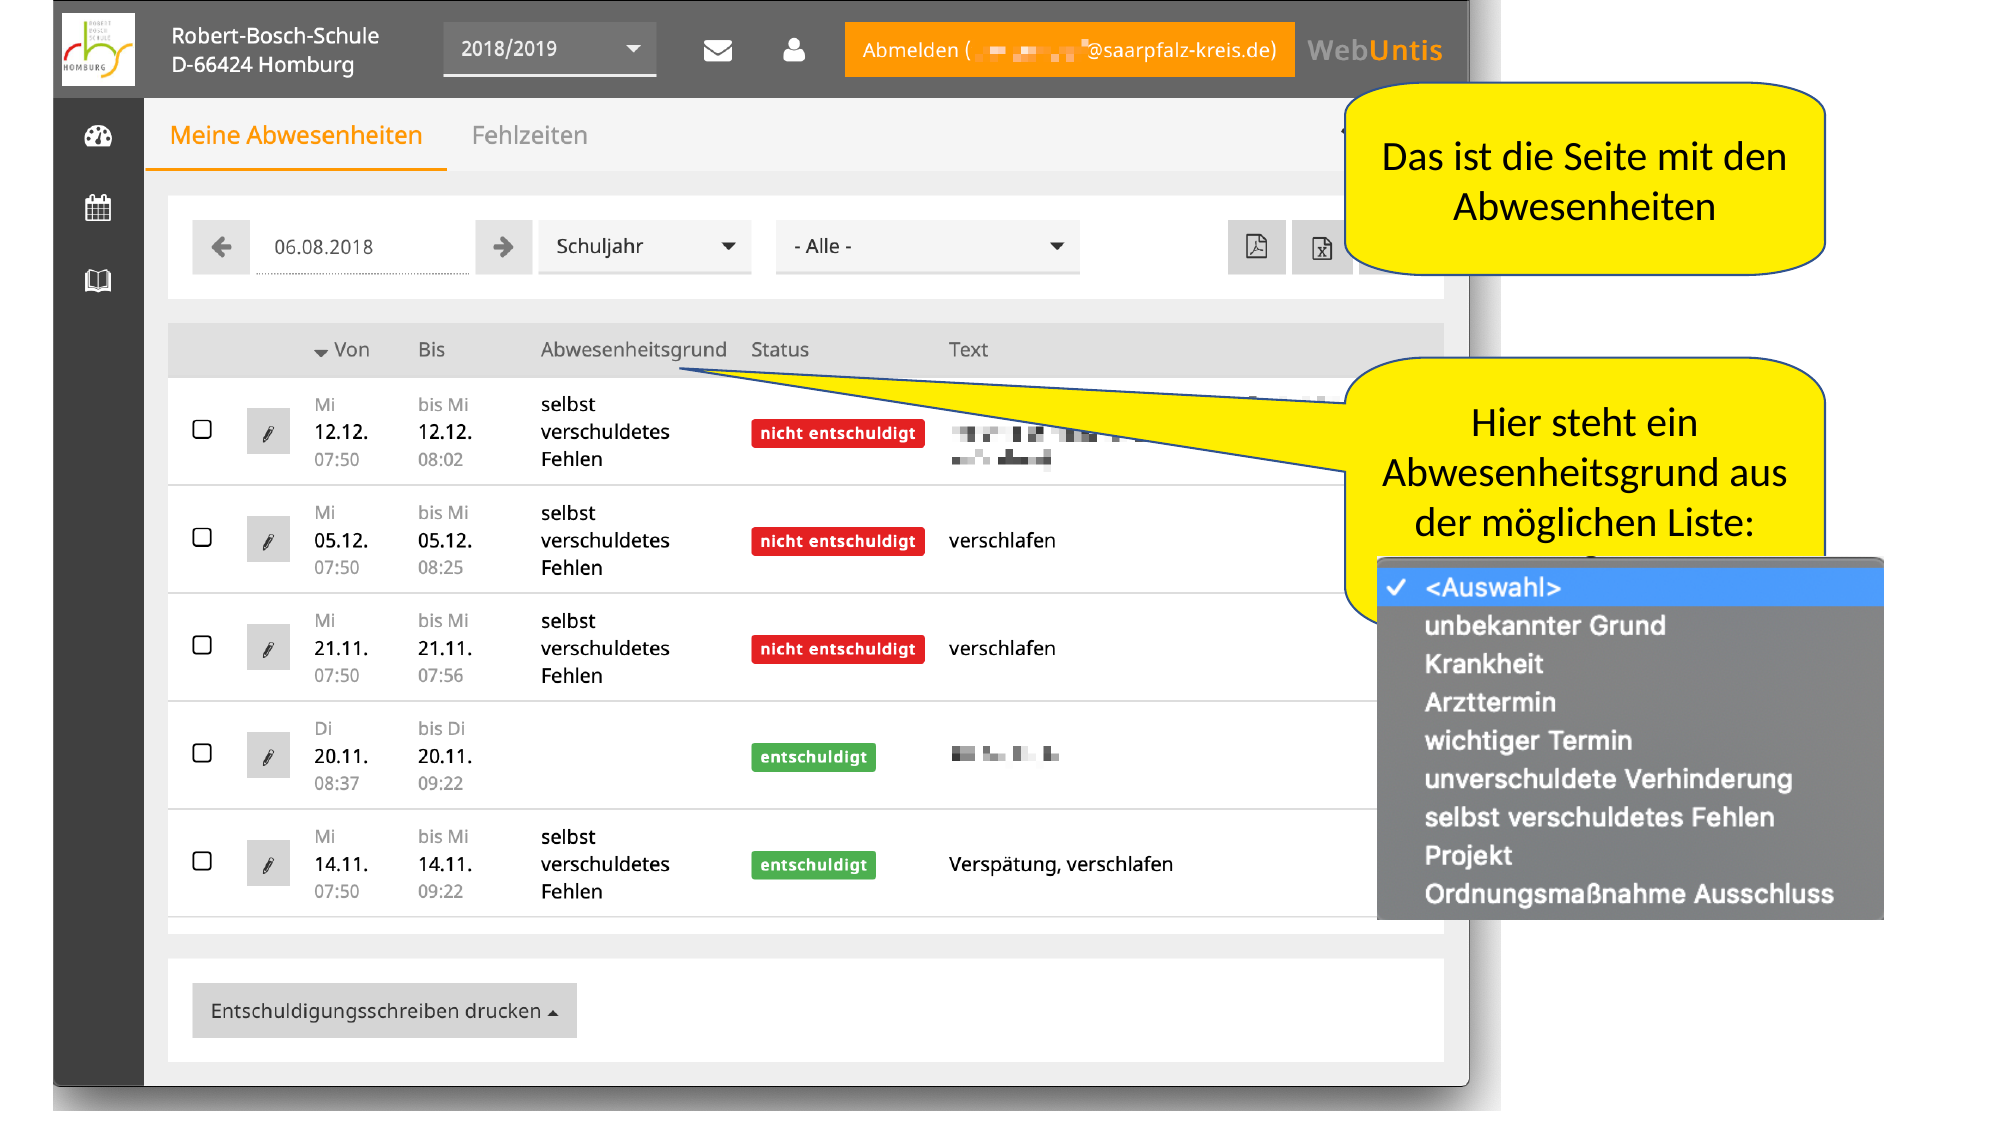

Das ist die Seite mit den Abwesenheiten
Hier steht ein Abwesenheitsgrund aus der möglichen Liste:
- dd